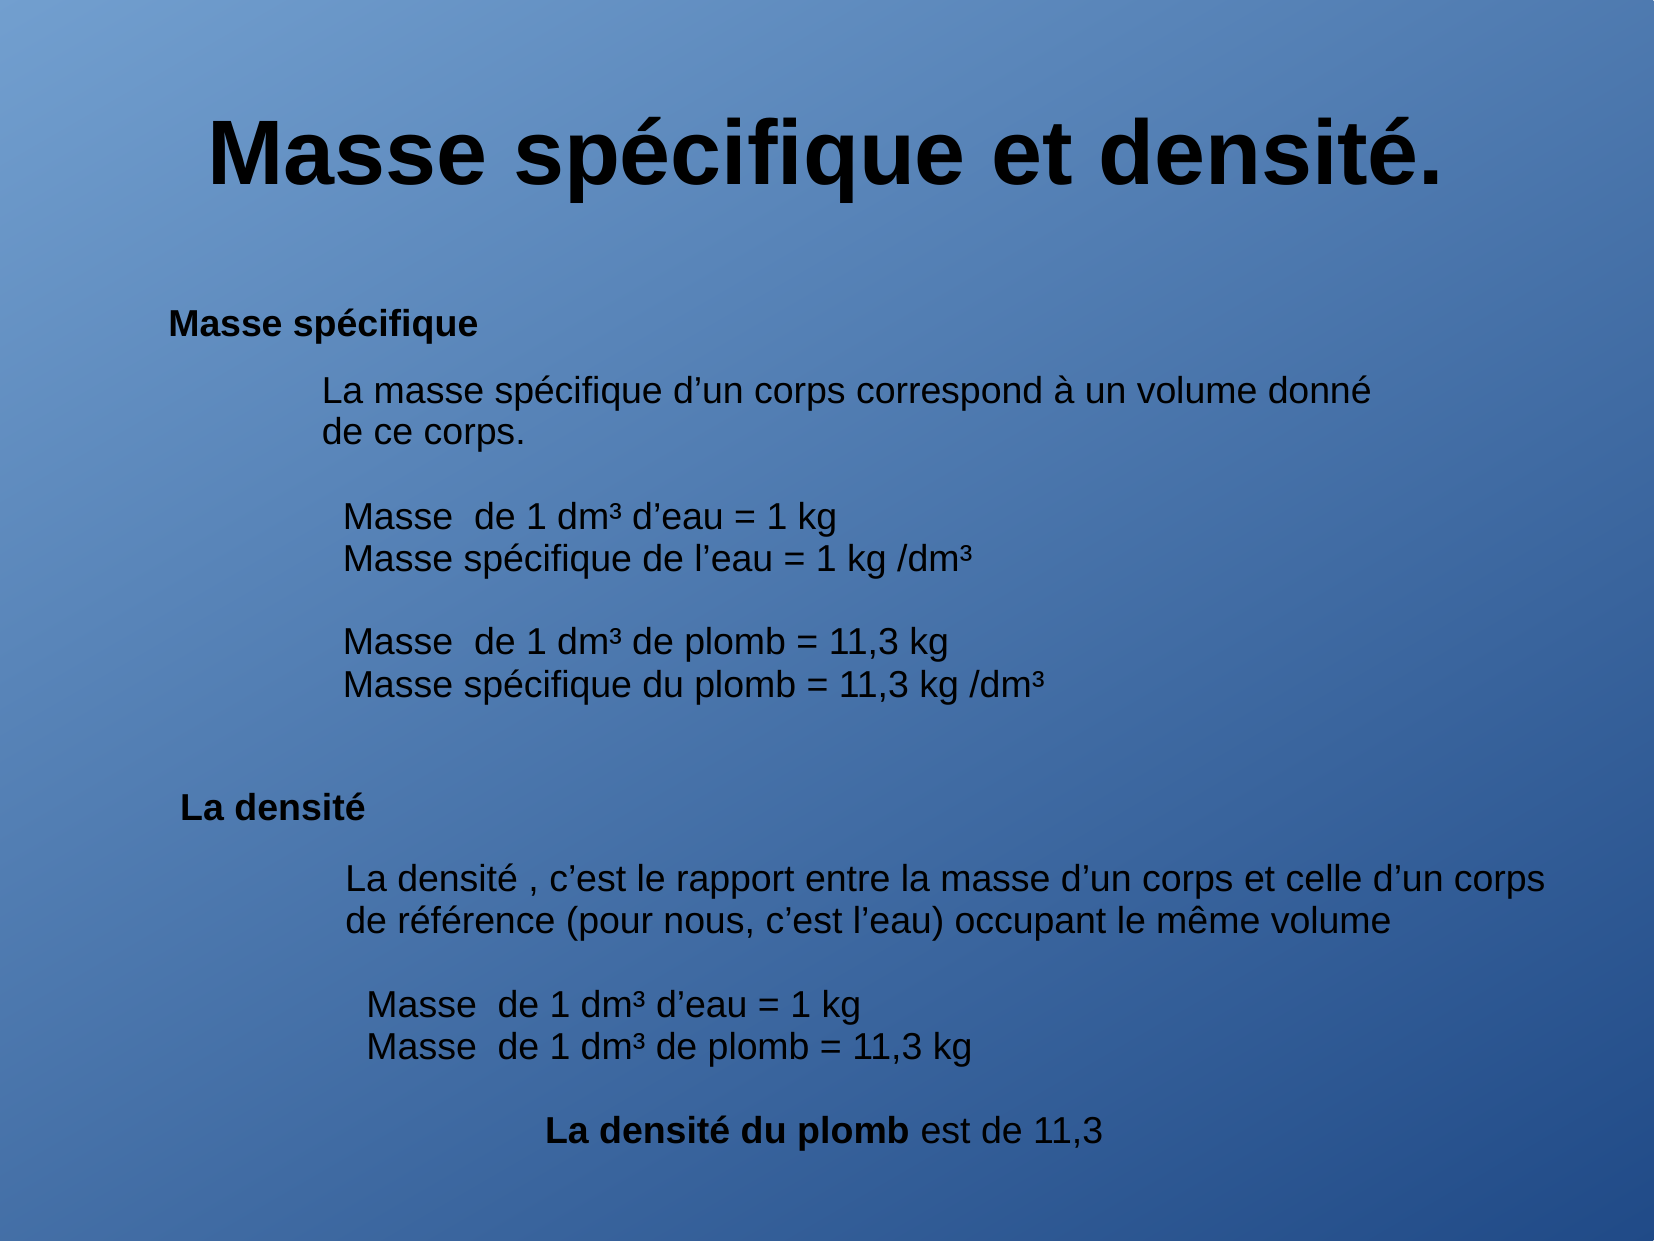

# Masse spécifique et densité.
Masse spécifique
La masse spécifique d’un corps correspond à un volume donné de ce corps.
 Masse de 1 dm³ d’eau = 1 kg
 Masse spécifique de l’eau = 1 kg /dm³
 Masse de 1 dm³ de plomb = 11,3 kg
 Masse spécifique du plomb = 11,3 kg /dm³
La densité
La densité , c’est le rapport entre la masse d’un corps et celle d’un corps de référence (pour nous, c’est l’eau) occupant le même volume
 Masse de 1 dm³ d’eau = 1 kg
 Masse de 1 dm³ de plomb = 11,3 kg
 La densité du plomb est de 11,3